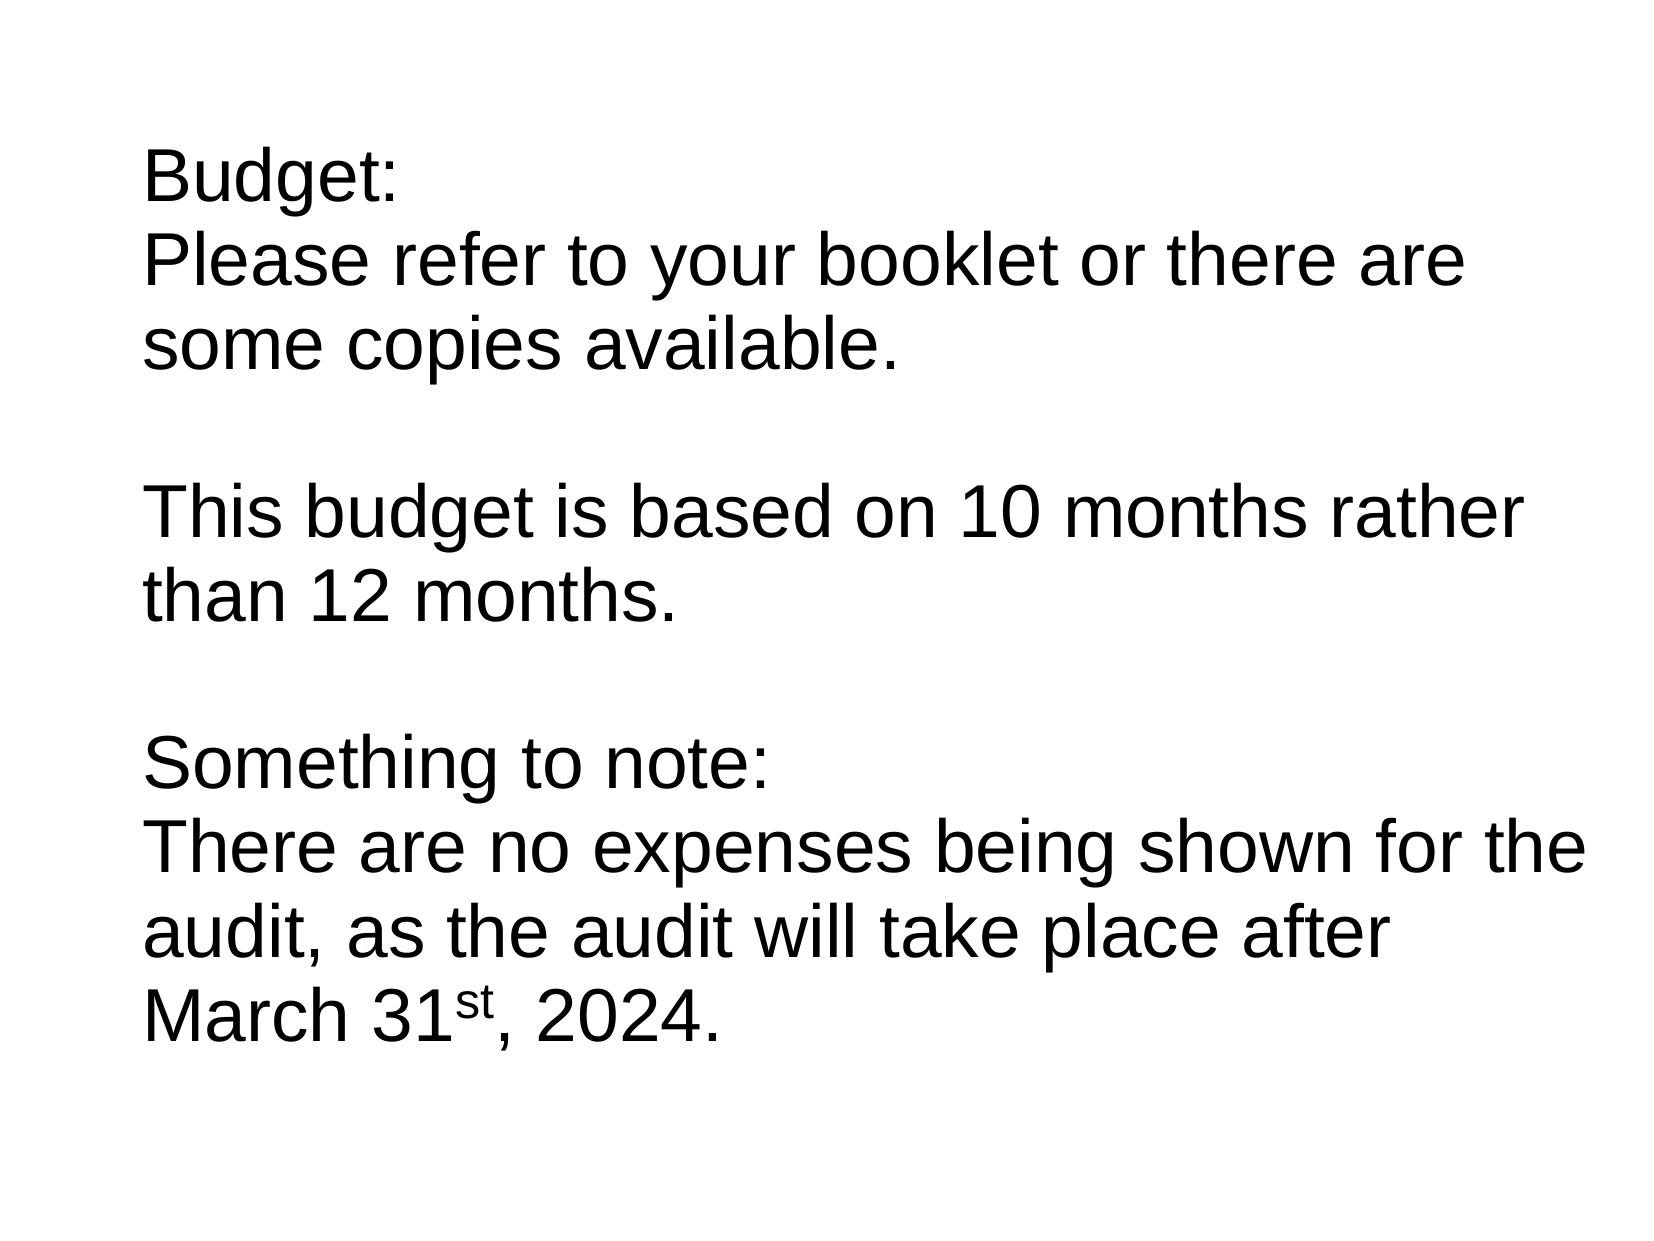

Budget:
Please refer to your booklet or there are some copies available.
This budget is based on 10 months rather than 12 months.
Something to note:
There are no expenses being shown for the audit, as the audit will take place after March 31st, 2024.